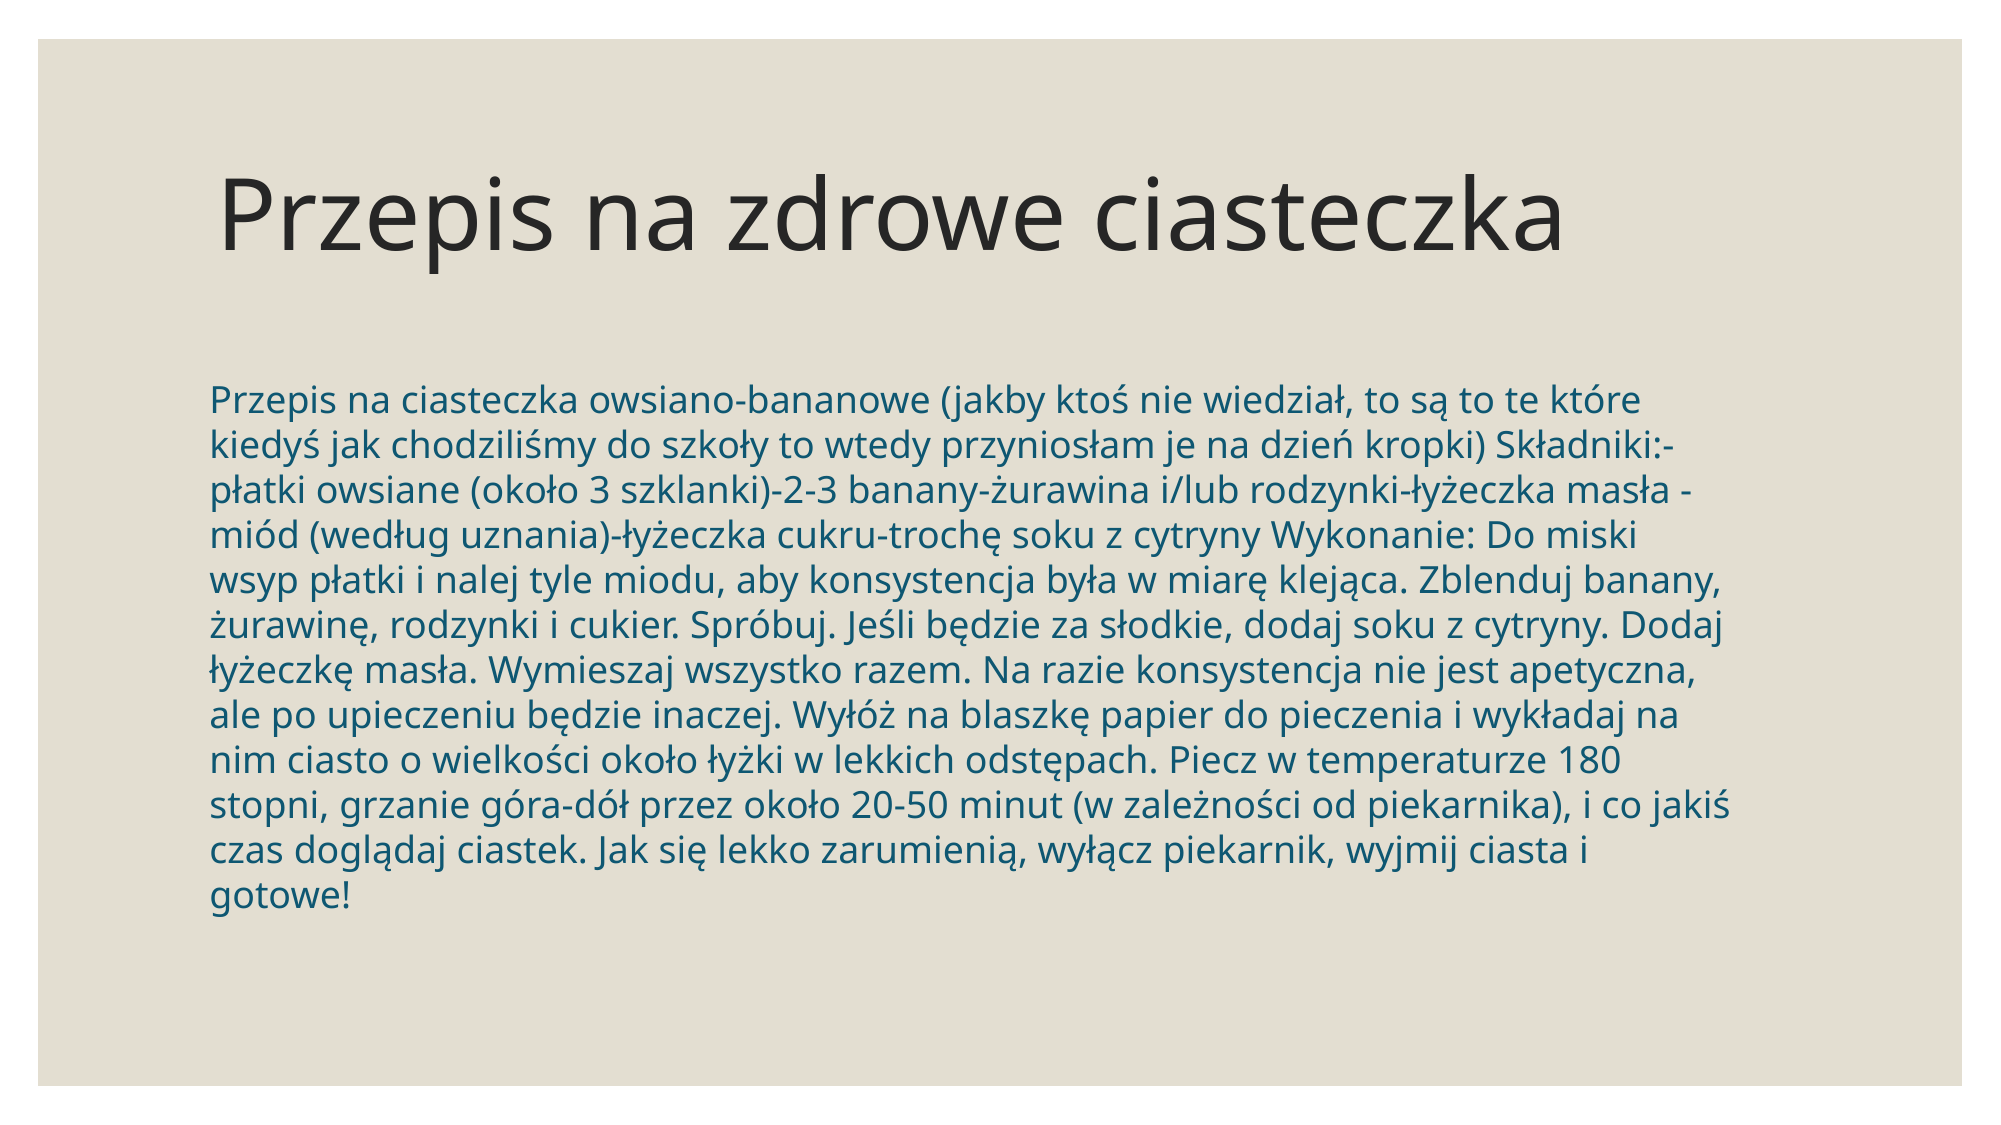

# Przepis na zdrowe ciasteczka
Przepis na ciasteczka owsiano-bananowe (jakby ktoś nie wiedział, to są to te które kiedyś jak chodziliśmy do szkoły to wtedy przyniosłam je na dzień kropki) Składniki:-płatki owsiane (około 3 szklanki)-2-3 banany-żurawina i/lub rodzynki-łyżeczka masła -miód (według uznania)-łyżeczka cukru-trochę soku z cytryny Wykonanie: Do miski wsyp płatki i nalej tyle miodu, aby konsystencja była w miarę klejąca. Zblenduj banany, żurawinę, rodzynki i cukier. Spróbuj. Jeśli będzie za słodkie, dodaj soku z cytryny. Dodaj łyżeczkę masła. Wymieszaj wszystko razem. Na razie konsystencja nie jest apetyczna, ale po upieczeniu będzie inaczej. Wyłóż na blaszkę papier do pieczenia i wykładaj na nim ciasto o wielkości około łyżki w lekkich odstępach. Piecz w temperaturze 180 stopni, grzanie góra-dół przez około 20-50 minut (w zależności od piekarnika), i co jakiś czas doglądaj ciastek. Jak się lekko zarumienią, wyłącz piekarnik, wyjmij ciasta i gotowe!